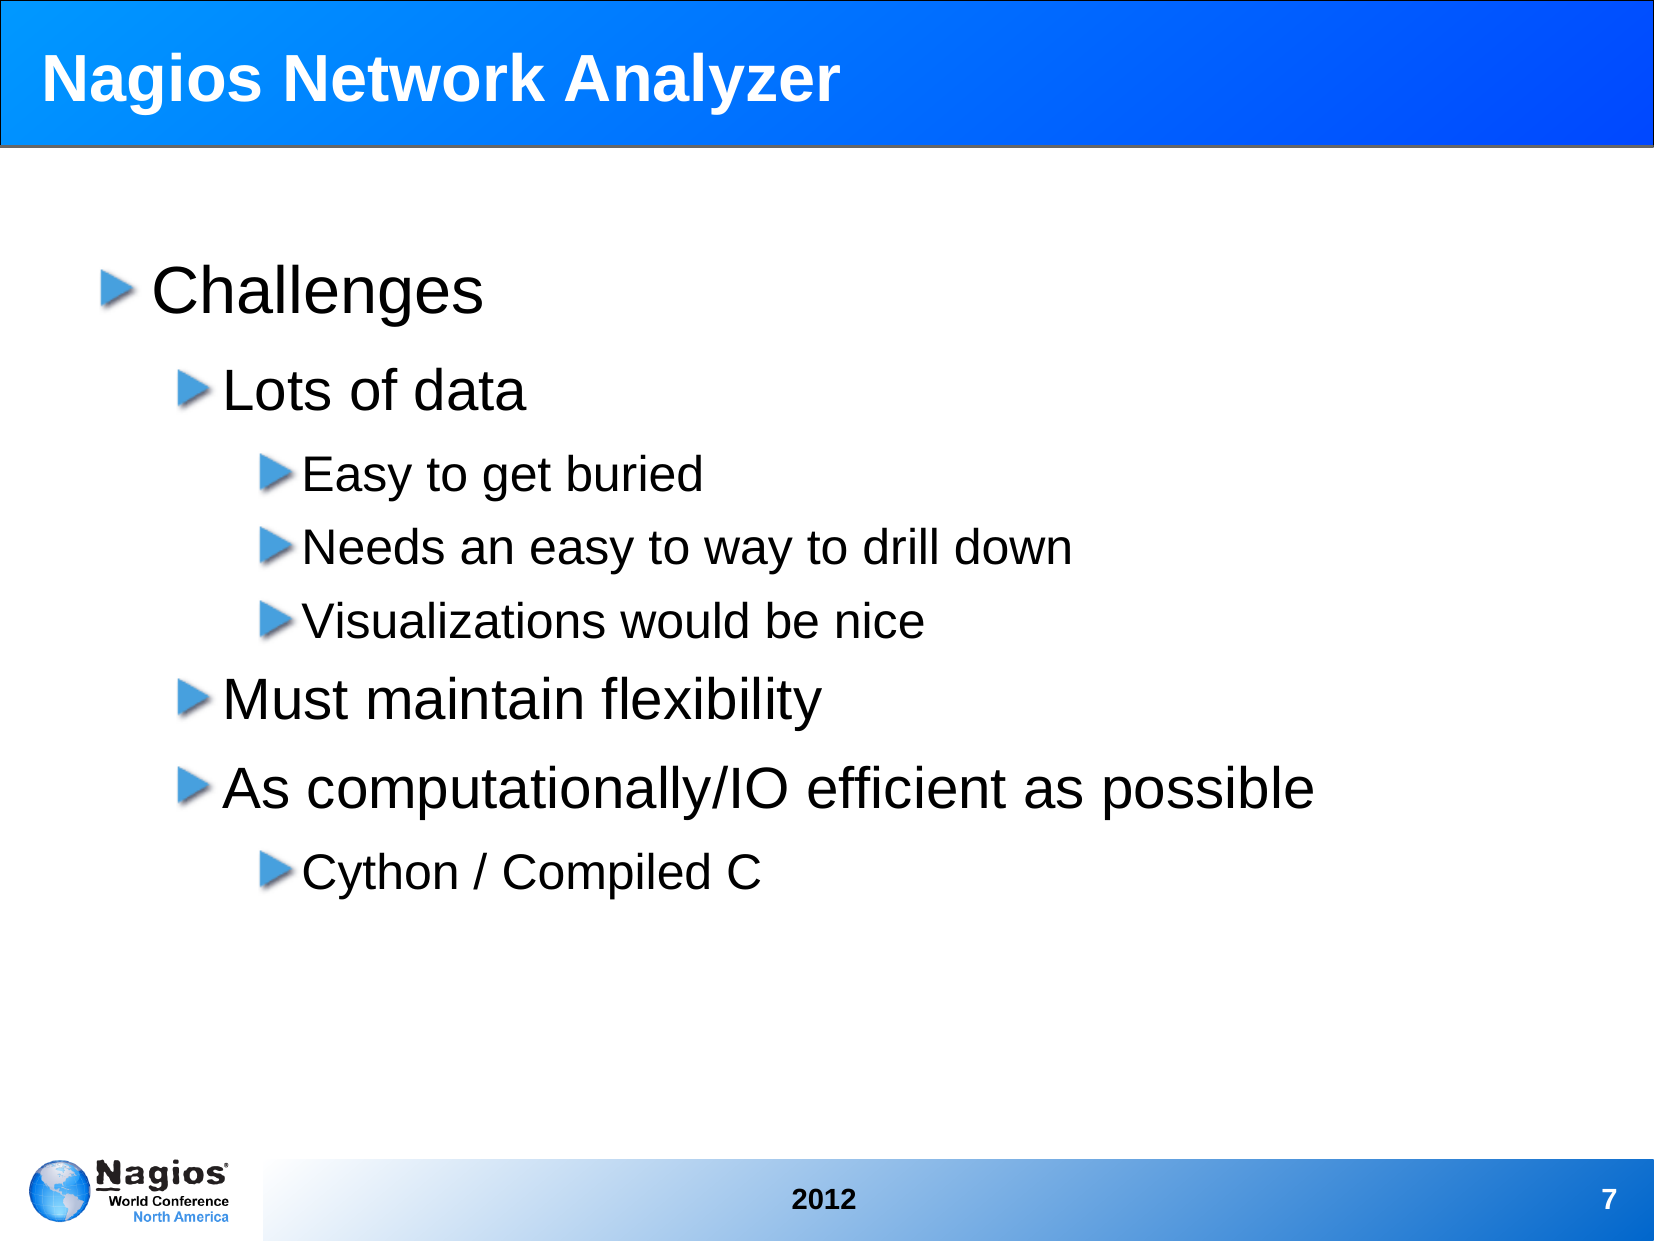

# Nagios Network Analyzer
Challenges
Lots of data
Easy to get buried
Needs an easy to way to drill down
Visualizations would be nice
Must maintain flexibility
As computationally/IO efficient as possible
Cython / Compiled C
2011
7